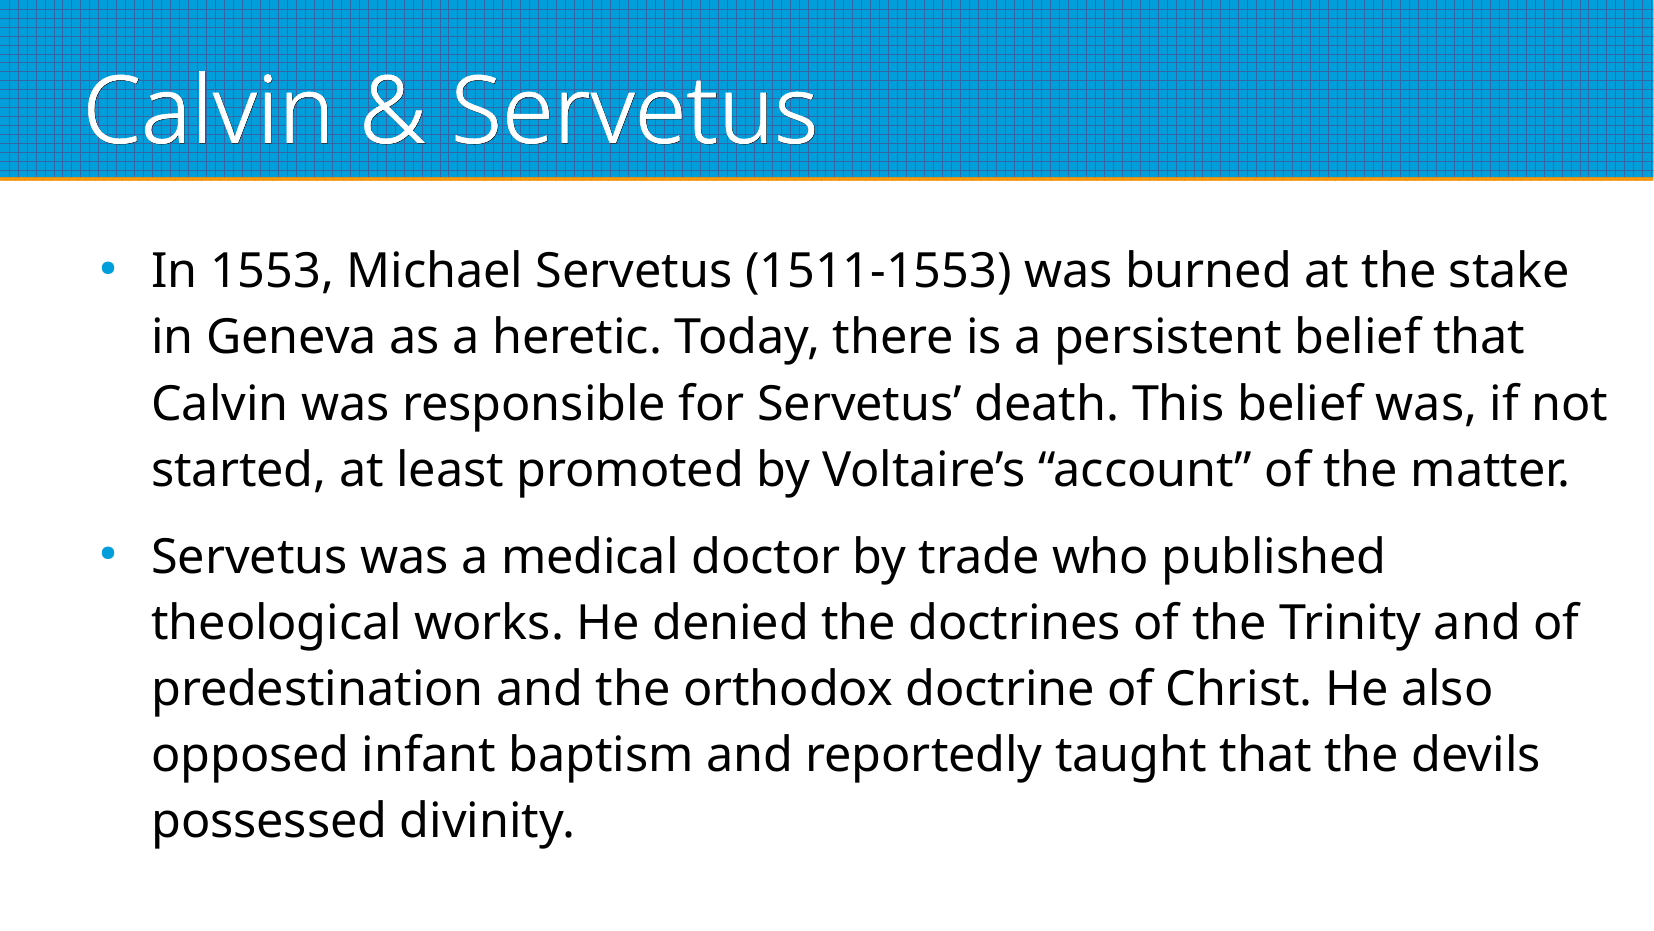

# Calvin & Servetus
In 1553, Michael Servetus (1511-1553) was burned at the stake in Geneva as a heretic. Today, there is a persistent belief that Calvin was responsible for Servetus’ death. This belief was, if not started, at least promoted by Voltaire’s “account” of the matter.
Servetus was a medical doctor by trade who published theological works. He denied the doctrines of the Trinity and of predestination and the orthodox doctrine of Christ. He also opposed infant baptism and reportedly taught that the devils possessed divinity.